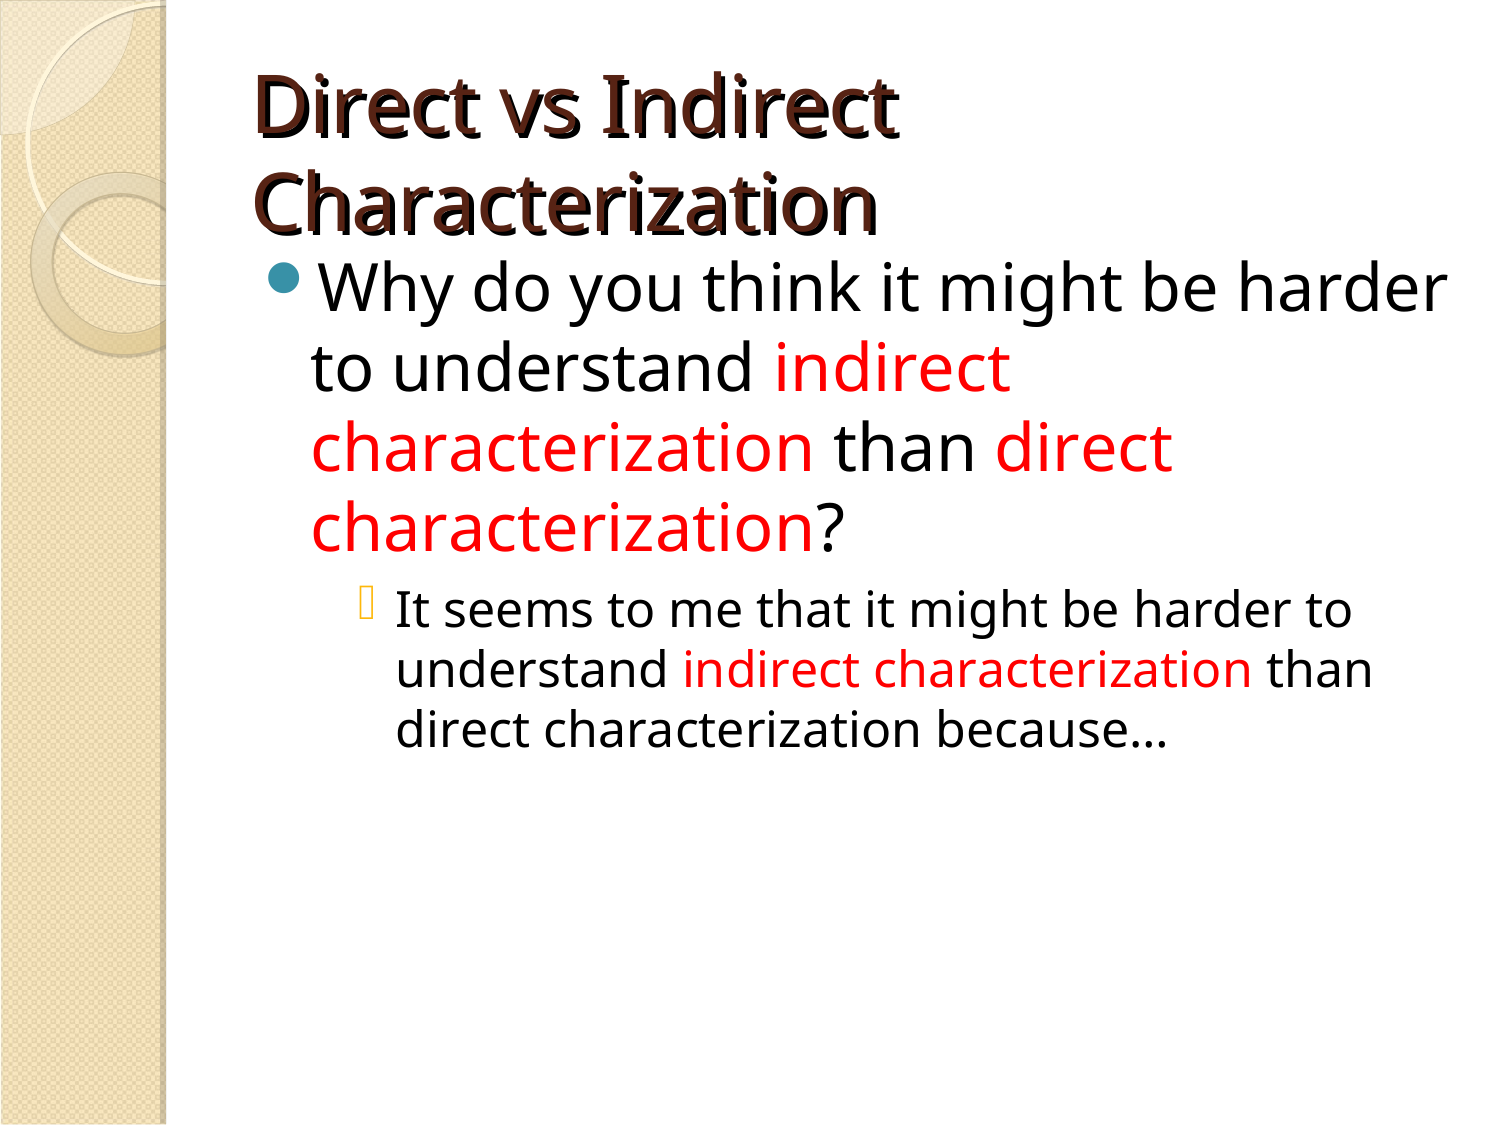

# Direct vs Indirect Characterization
Why do you think it might be harder to understand indirect characterization than direct characterization?
It seems to me that it might be harder to understand indirect characterization than direct characterization because…